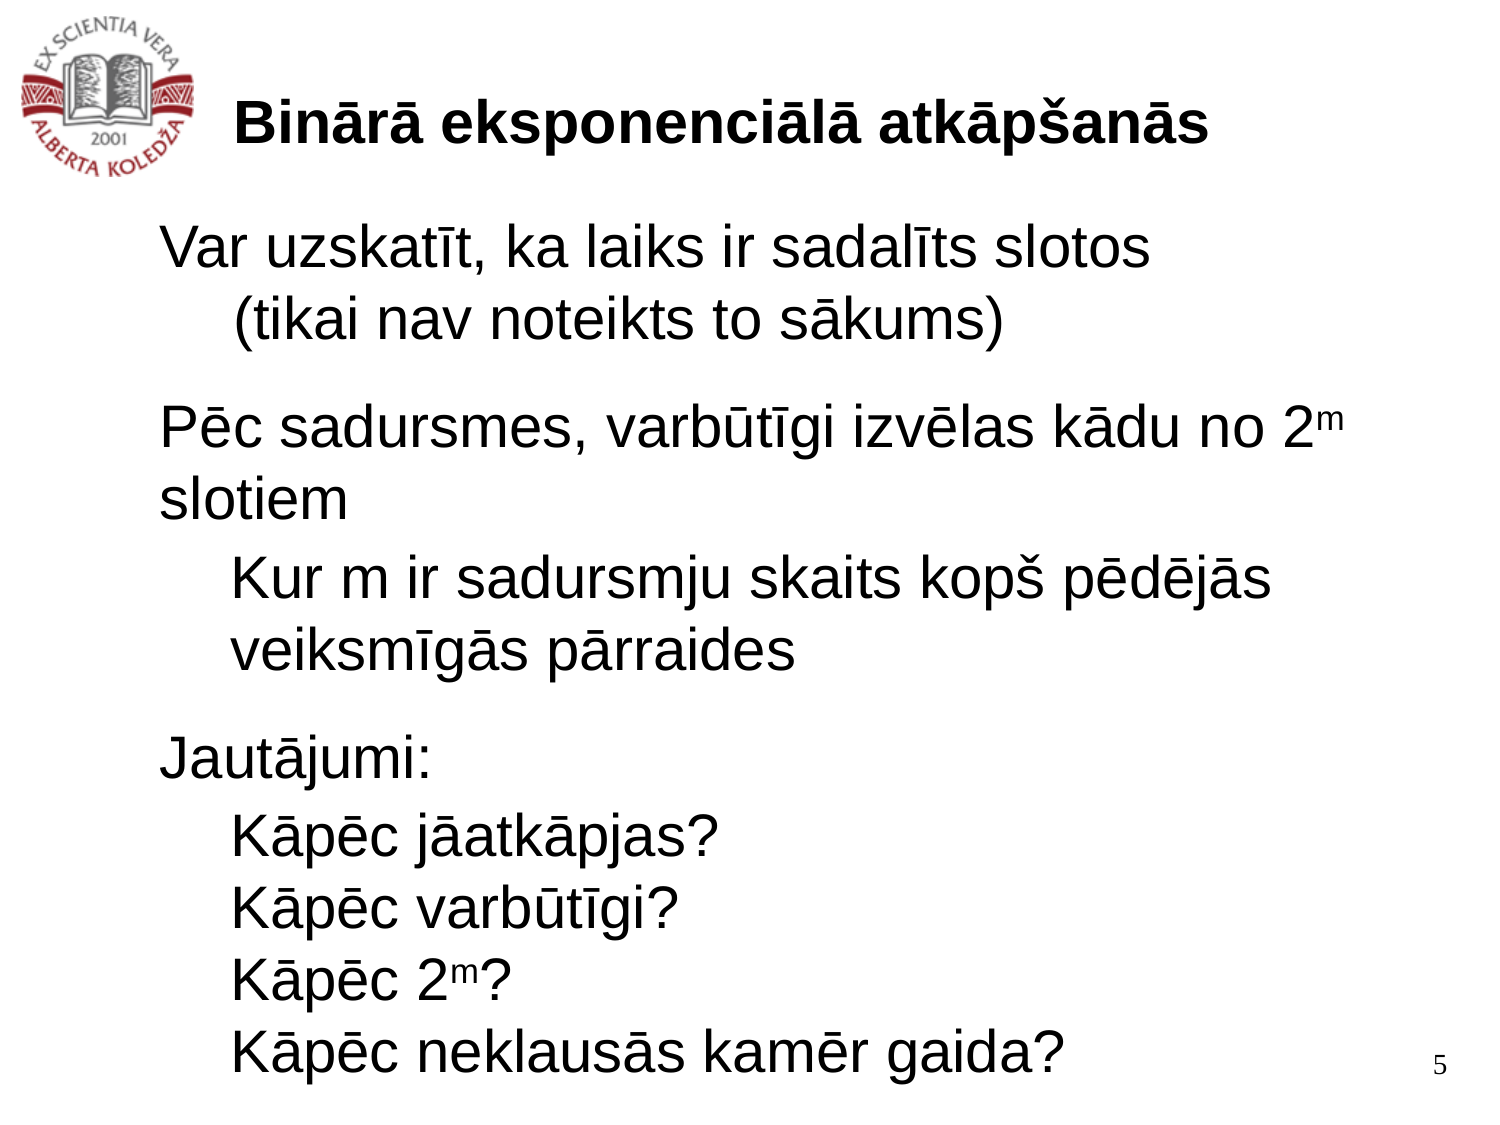

# Binārā eksponenciālā atkāpšanās
Var uzskatīt, ka laiks ir sadalīts slotos
	(tikai nav noteikts to sākums)
Pēc sadursmes, varbūtīgi izvēlas kādu no 2m slotiem
Kur m ir sadursmju skaits kopš pēdējās veiksmīgās pārraides
Jautājumi:
Kāpēc jāatkāpjas?
Kāpēc varbūtīgi?
Kāpēc 2m?
Kāpēc neklausās kamēr gaida?
5